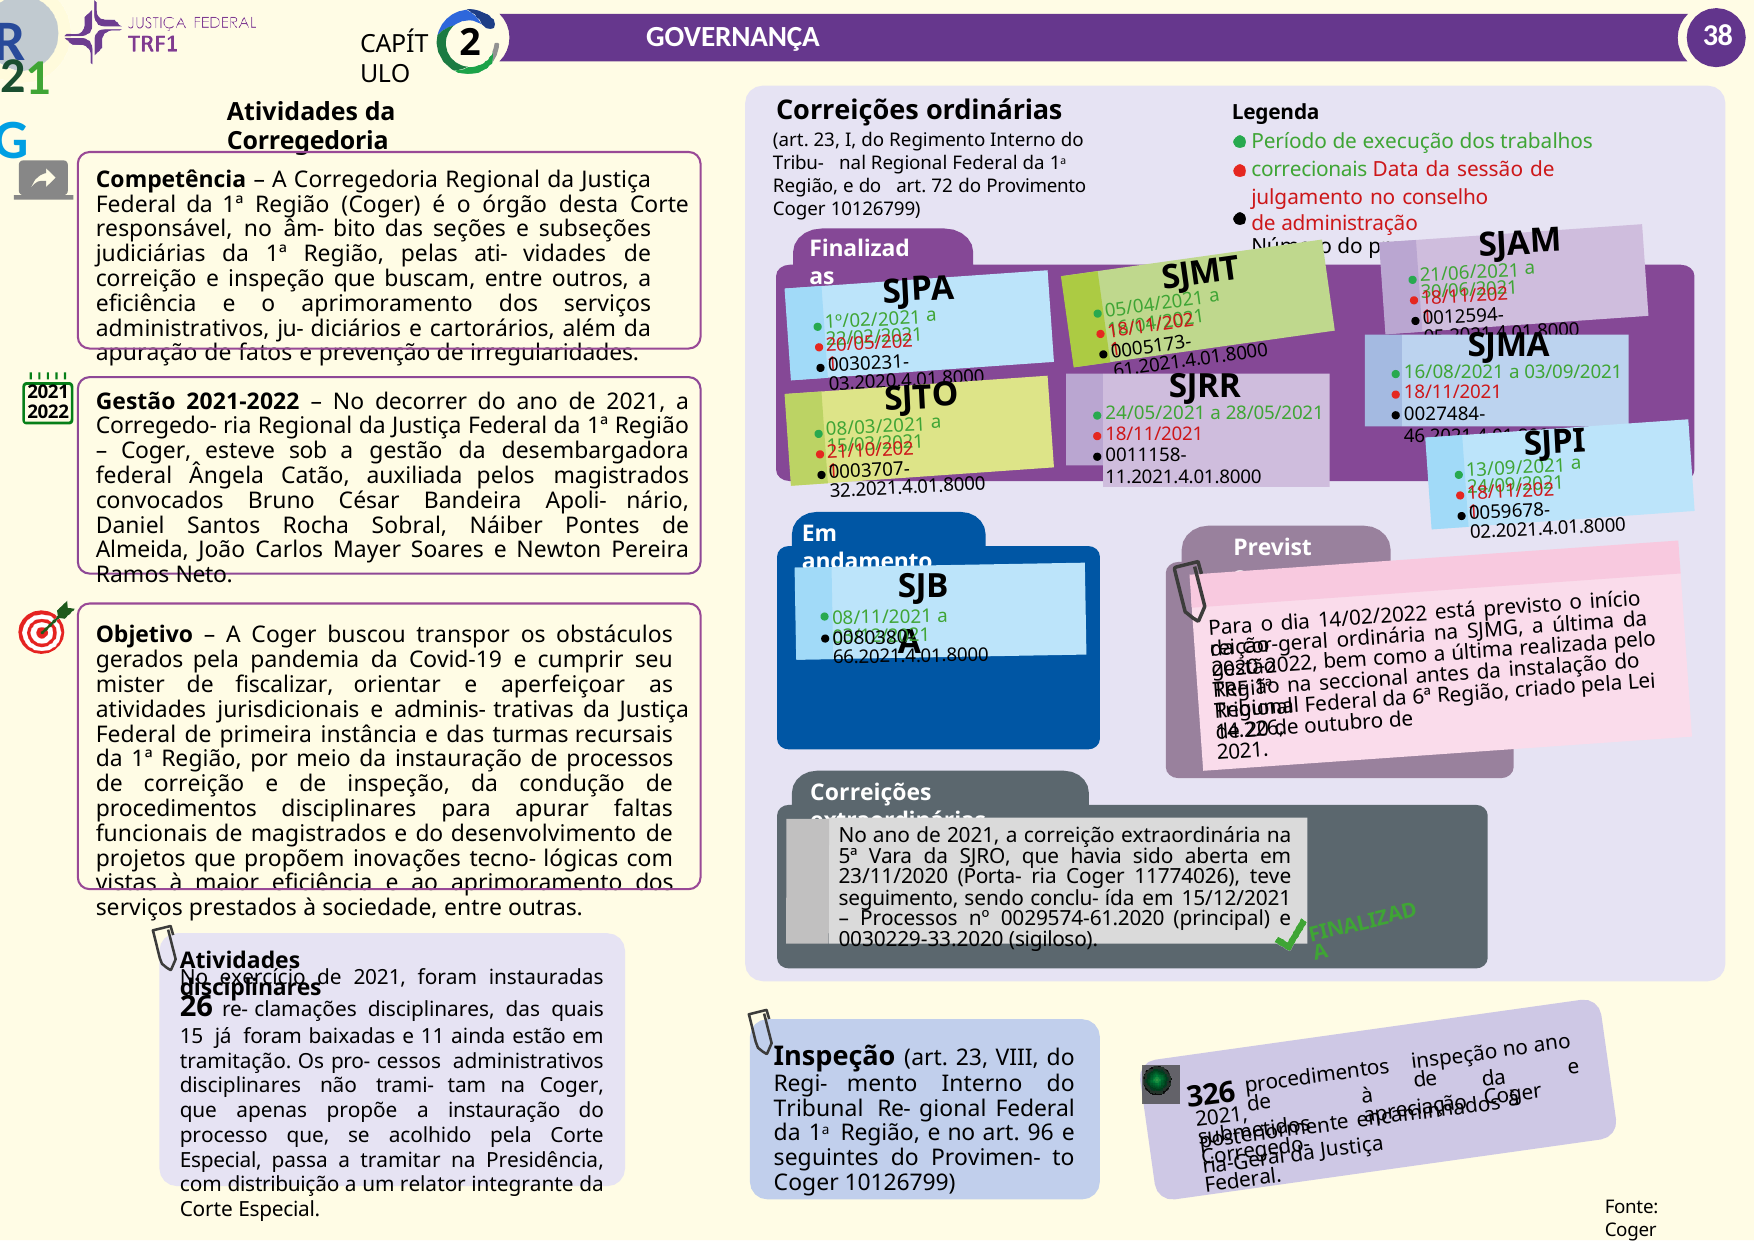

RG
38
21
GOVERNANÇA
2
CAPÍTULO
Correições ordinárias
(art. 23, I, do Regimento Interno do Tribu- nal Regional Federal da 1a Região, e do art. 72 do Provimento Coger 10126799)
Legenda
Período de execução dos trabalhos correcionais Data da sessão de julgamento no conselho
de administração Número do processo SEI
Atividades da Corregedoria
Competência – A Corregedoria Regional da Justiça Federal da 1ª Região (Coger) é o órgão desta Corte responsável, no âm- bito das seções e subseções judiciárias da 1ª Região, pelas ati- vidades de correição e inspeção que buscam, entre outros, a eficiência e o aprimoramento dos serviços administrativos, ju- diciários e cartorários, além da apuração de fatos e prevenção de irregularidades.
SJAM
Finalizadas
SJMT
21/06/2021 a 30/06/2021
SJPA
18/11/2021
05/04/2021 a 16/04/2021
0012594-05.2021.4.01.8000
1º/02/2021 a 22/02/2021
18/11/2021
0005173-61.2021.4.01.8000
20/05/2021
SJMA
16/08/2021 a 03/09/2021
18/11/2021
0027484-46.2021.4.01.8000
0030231-03.2020.4.01.8000
SJRR
24/05/2021 a 28/05/2021
18/11/2021
0011158-11.2021.4.01.8000
2021
2022
Gestão 2021-2022 – No decorrer do ano de 2021, a Corregedo- ria Regional da Justiça Federal da 1ª Região – Coger, esteve sob a gestão da desembargadora federal Ângela Catão, auxiliada pelos magistrados convocados Bruno César Bandeira Apoli- nário, Daniel Santos Rocha Sobral, Náiber Pontes de Almeida, João Carlos Mayer Soares e Newton Pereira Ramos Neto.
SJTO
08/03/2021 a 15/03/2021
SJPI
21/10/2021
0003707-32.2021.4.01.8000
13/09/2021 a 24/09/2021
18/11/2021
0059678-02.2021.4.01.8000
Em andamento
Prevista
SJBA
Para o dia 14/02/2022 está previsto o início da cor-
08/11/2021 a 03/12/2021
Objetivo – A Coger buscou transpor os obstáculos gerados pela pandemia da Covid-19 e cumprir seu mister de fiscalizar, orientar e aperfeiçoar as atividades jurisdicionais e adminis- trativas da Justiça Federal de primeira instância e das turmas recursais da 1ª Região, por meio da instauração de processos de correição e de inspeção, da condução de procedimentos disciplinares para apurar faltas funcionais de magistrados e do desenvolvimento de projetos que propõem inovações tecno- lógicas com vistas à maior eficiência e ao aprimoramento dos serviços prestados à sociedade, entre outras.
reição geral ordinária na SJMG, a última da gestão
0080380-66.2021.4.01.8000
2020-2022, bem como a última realizada pelo TRF 1ª
Região na seccional antes da instalação do Tribunal
Regional Federal da 6ª Região, criado pela Lei 14.226,
de 20 de outubro de 2021.
Correições extraordinárias
No ano de 2021, a correição extraordinária na 5ª Vara da SJRO, que havia sido aberta em 23/11/2020 (Porta- ria Coger 11774026), teve seguimento, sendo conclu- ída em 15/12/2021 – Processos nº 0029574-61.2020 (principal) e 0030229-33.2020 (sigiloso).
FINALIZADA
Atividades disciplinares
No exercício de 2021, foram instauradas 26 re- clamações disciplinares, das quais 15 já foram baixadas e 11 ainda estão em tramitação. Os pro- cessos administrativos disciplinares não trami- tam na Coger, que apenas propõe a instauração do processo que, se acolhido pela Corte Especial, passa a tramitar na Presidência, com distribuição a um relator integrante da Corte Especial.
Inspeção (art. 23, VIII, do Regi- mento Interno do Tribunal Re- gional Federal da 1a Região, e no art. 96 e seguintes do Provimen- to Coger 10126799)
inspeção no ano de
e
da Coger
procedimentos de
326
à apreciação
2021, submetidos
posteriormente encaminhados à Corregedo-
ria-Geral da Justiça Federal.
Fonte: Coger